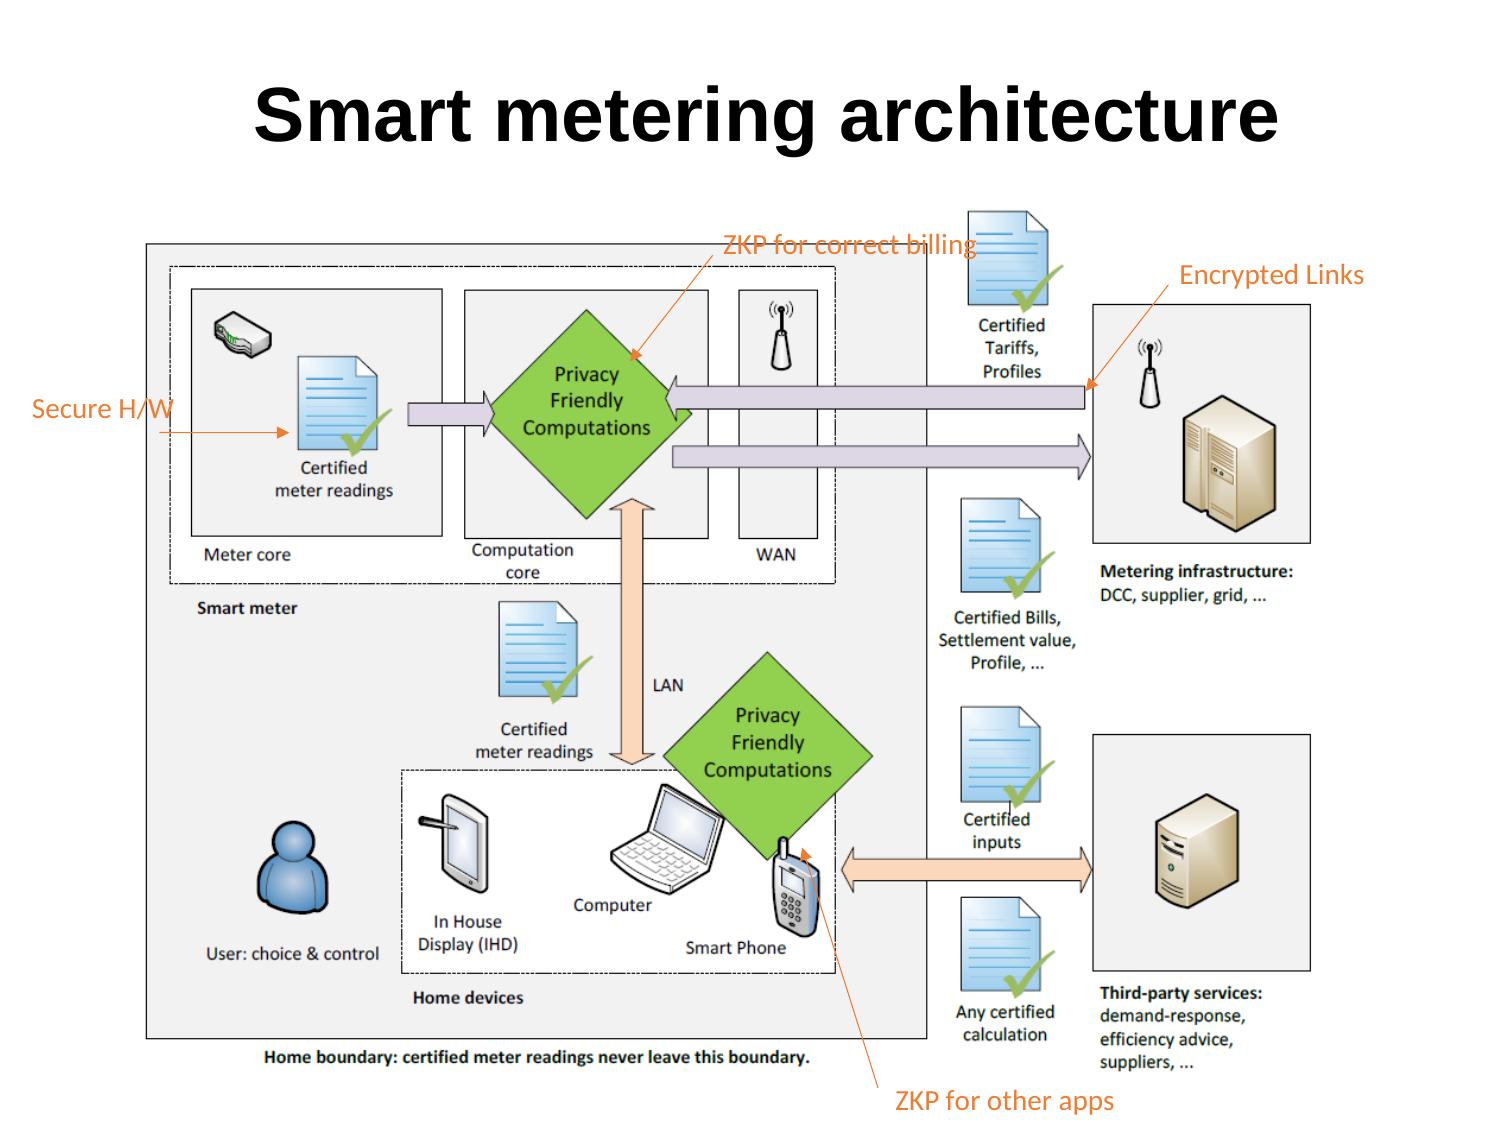

# Smart metering architecture
ZKP for correct billing
Encrypted Links
Secure H/W
ZKP for other apps